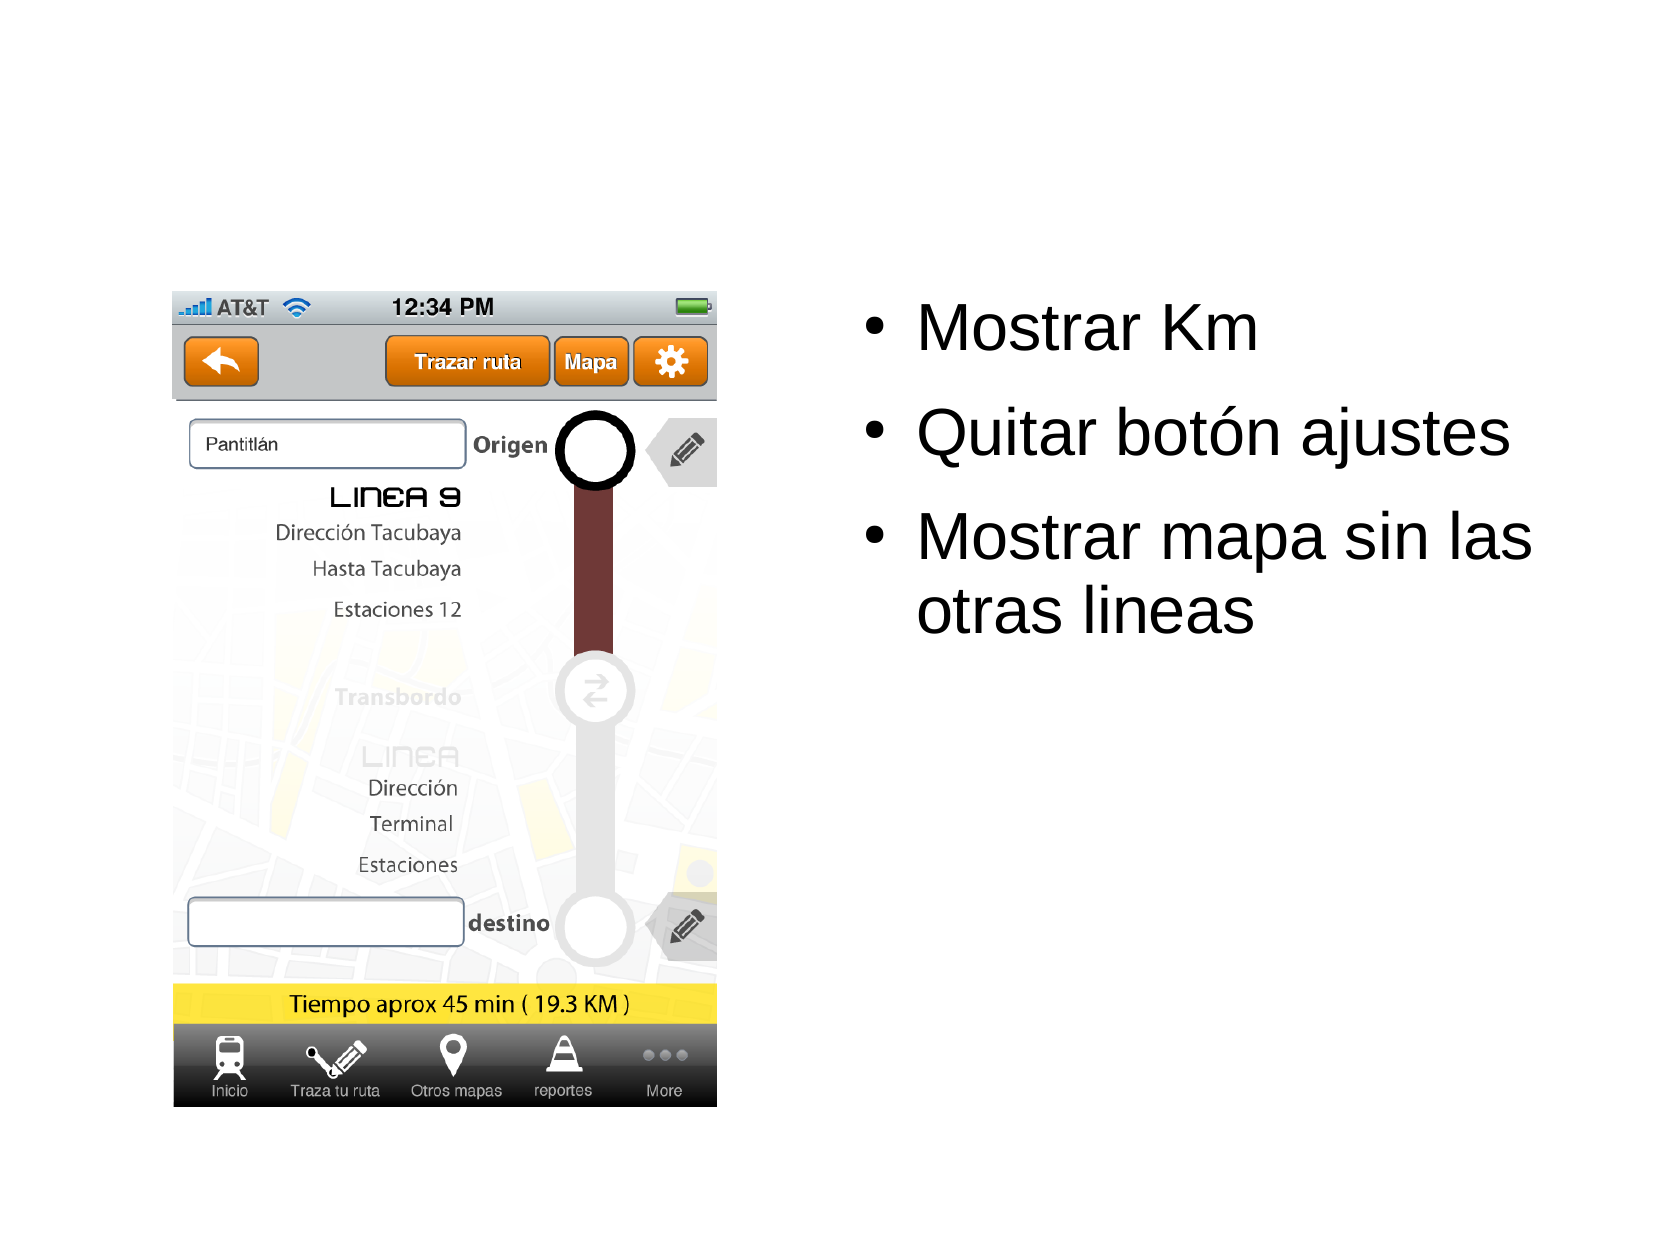

#
Mostrar Km
Quitar botón ajustes
Mostrar mapa sin las otras lineas